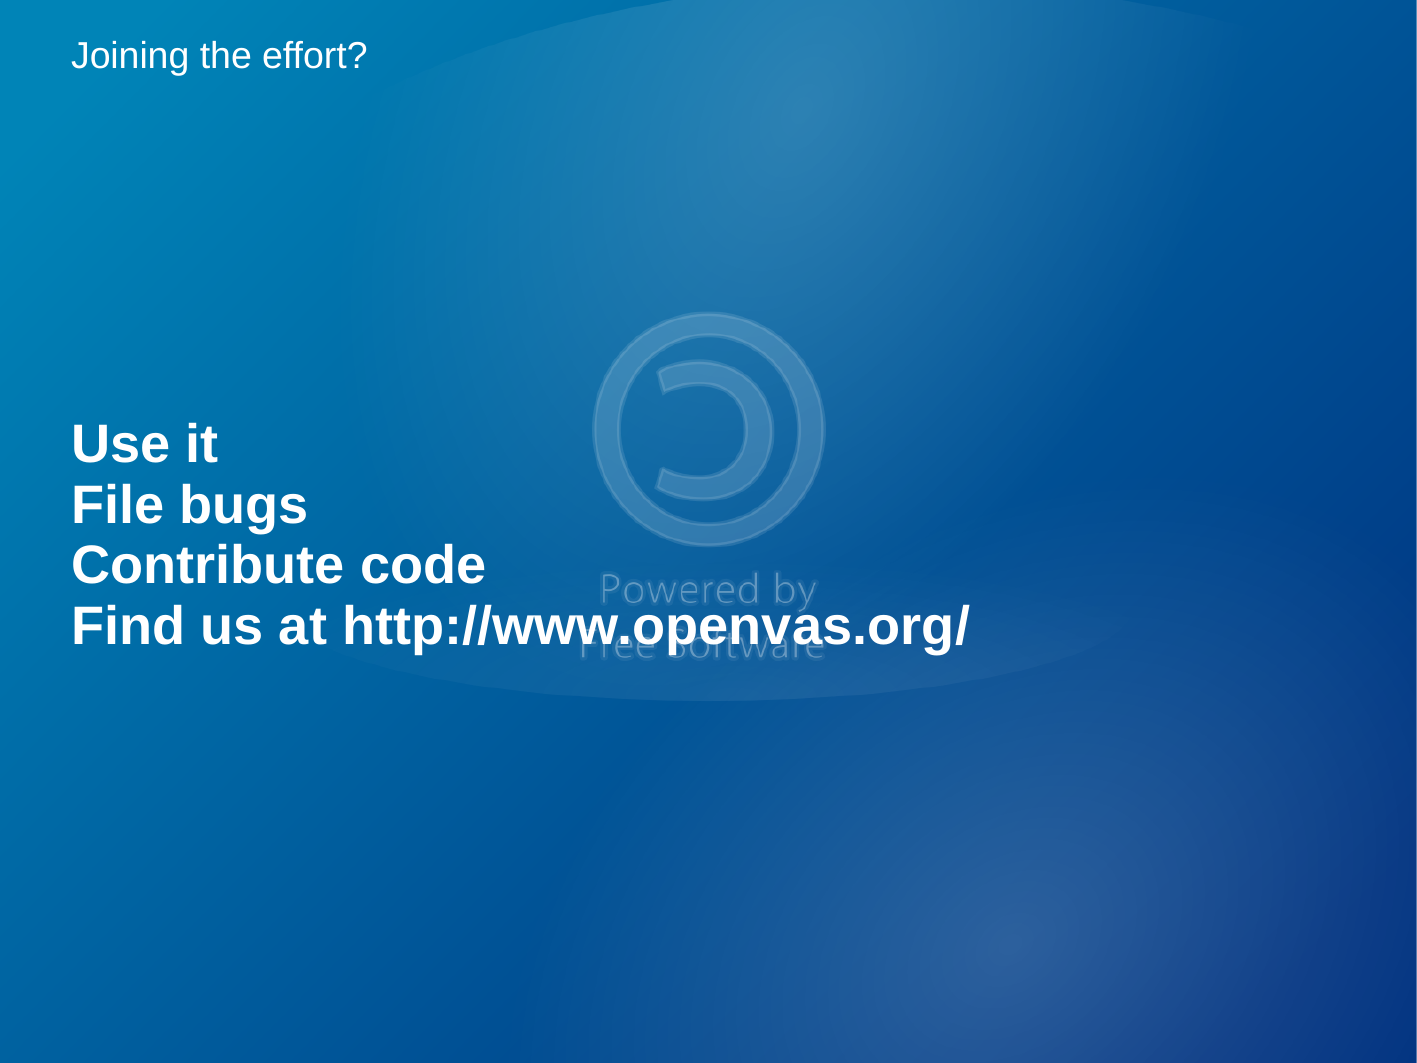

Joining the effort?
Use it
File bugs
Contribute code
Find us at http://www.openvas.org/